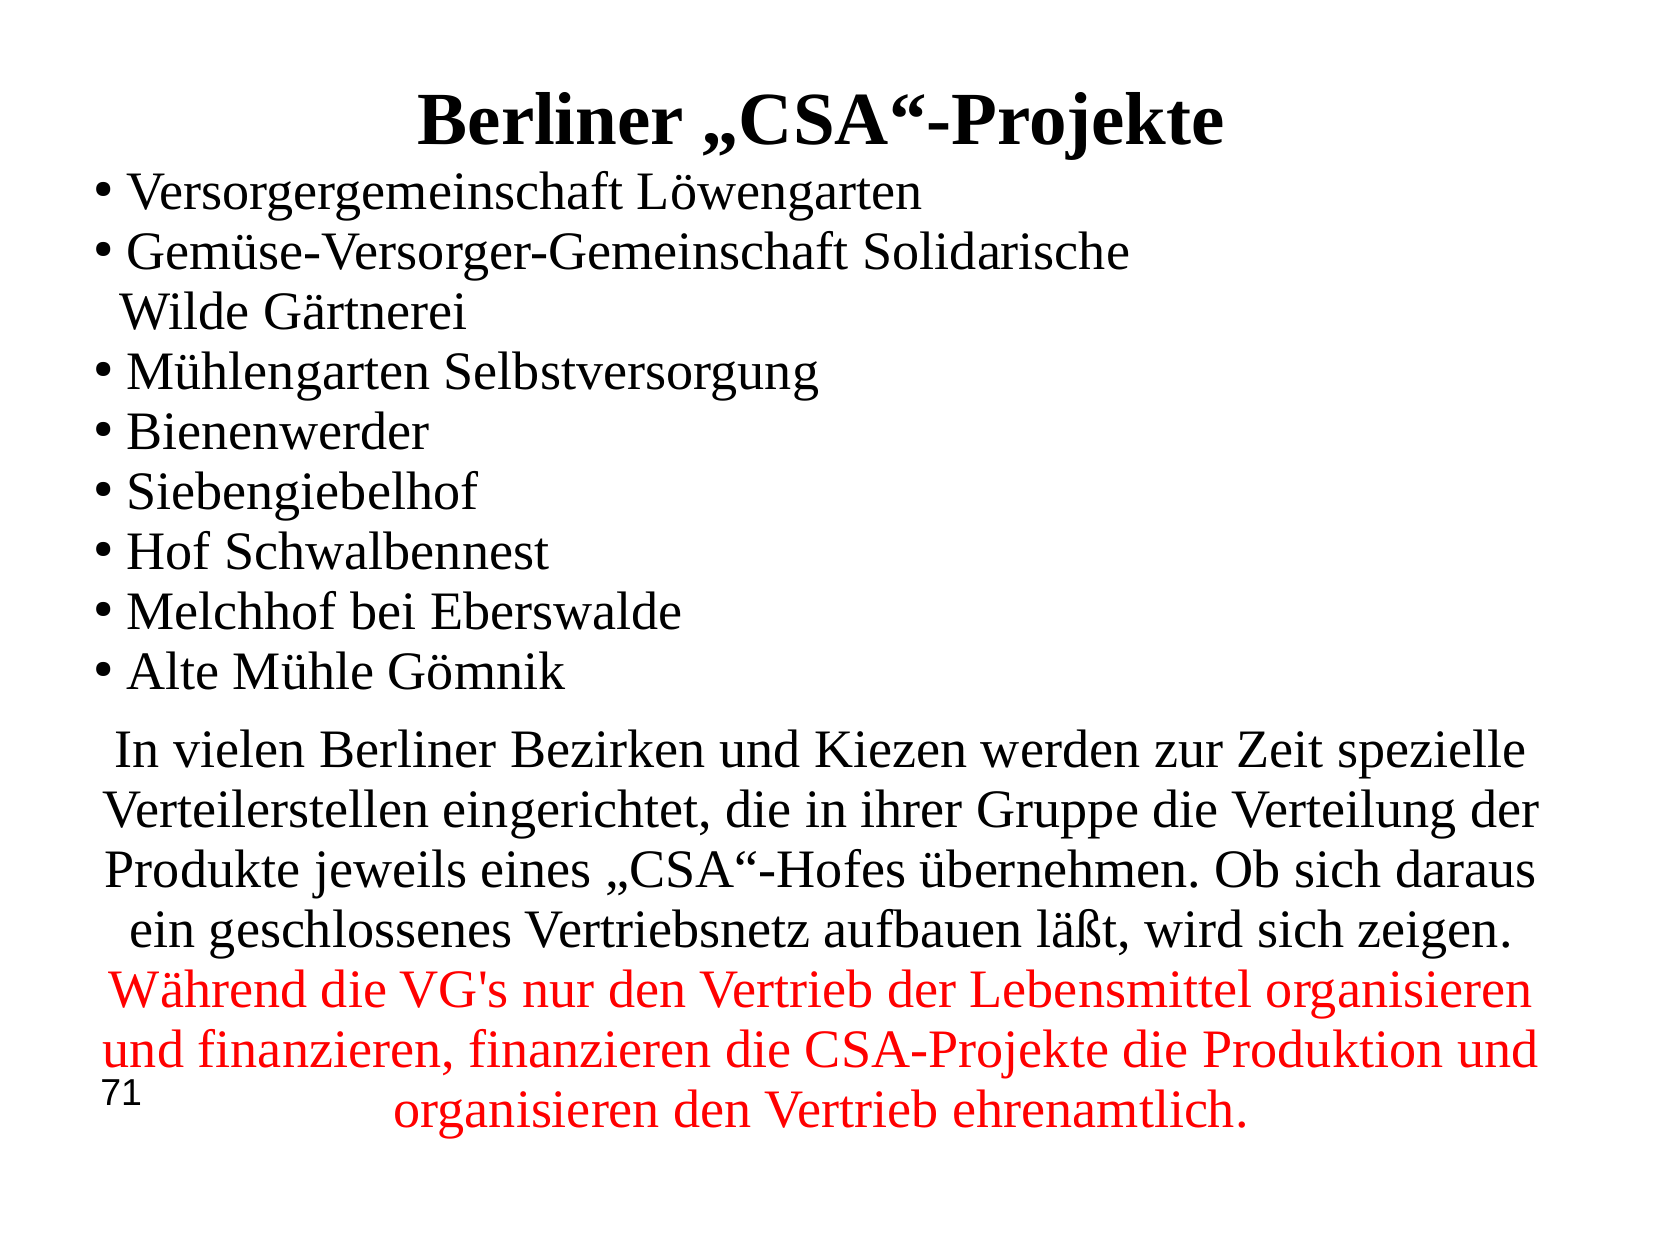

Berliner „CSA“-Projekte
 Versorgergemeinschaft Löwengarten
 Gemüse-Versorger-Gemeinschaft Solidarische Wilde Gärtnerei
 Mühlengarten Selbstversorgung
 Bienenwerder
 Siebengiebelhof
 Hof Schwalbennest
 Melchhof bei Eberswalde
 Alte Mühle Gömnik
In vielen Berliner Bezirken und Kiezen werden zur Zeit spezielle Verteilerstellen eingerichtet, die in ihrer Gruppe die Verteilung der Produkte jeweils eines „CSA“-Hofes übernehmen. Ob sich daraus ein geschlossenes Vertriebsnetz aufbauen läßt, wird sich zeigen.
Während die VG's nur den Vertrieb der Lebensmittel organisieren und finanzieren, finanzieren die CSA-Projekte die Produktion und organisieren den Vertrieb ehrenamtlich.